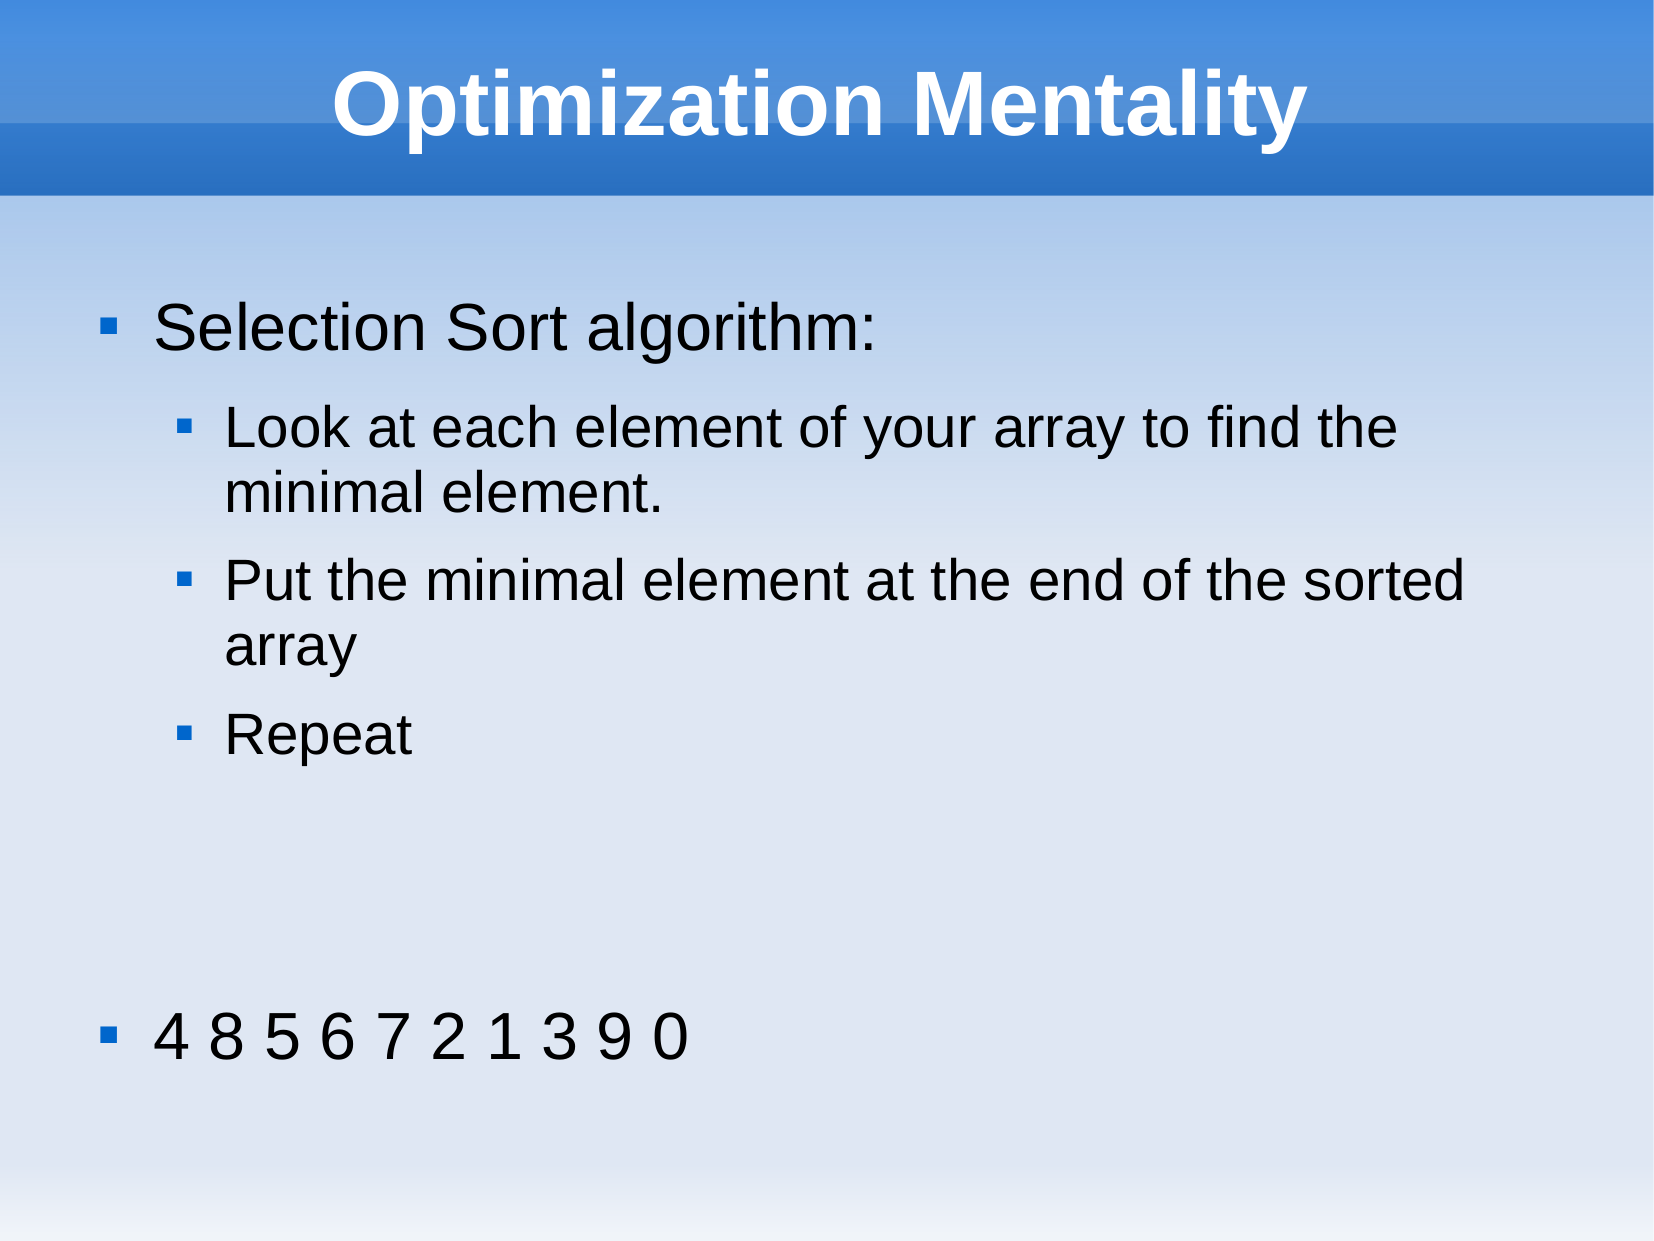

# Optimization Mentality
Selection Sort algorithm:
Look at each element of your array to find the minimal element.
Put the minimal element at the end of the sorted array
Repeat
4 8 5 6 7 2 1 3 9 0